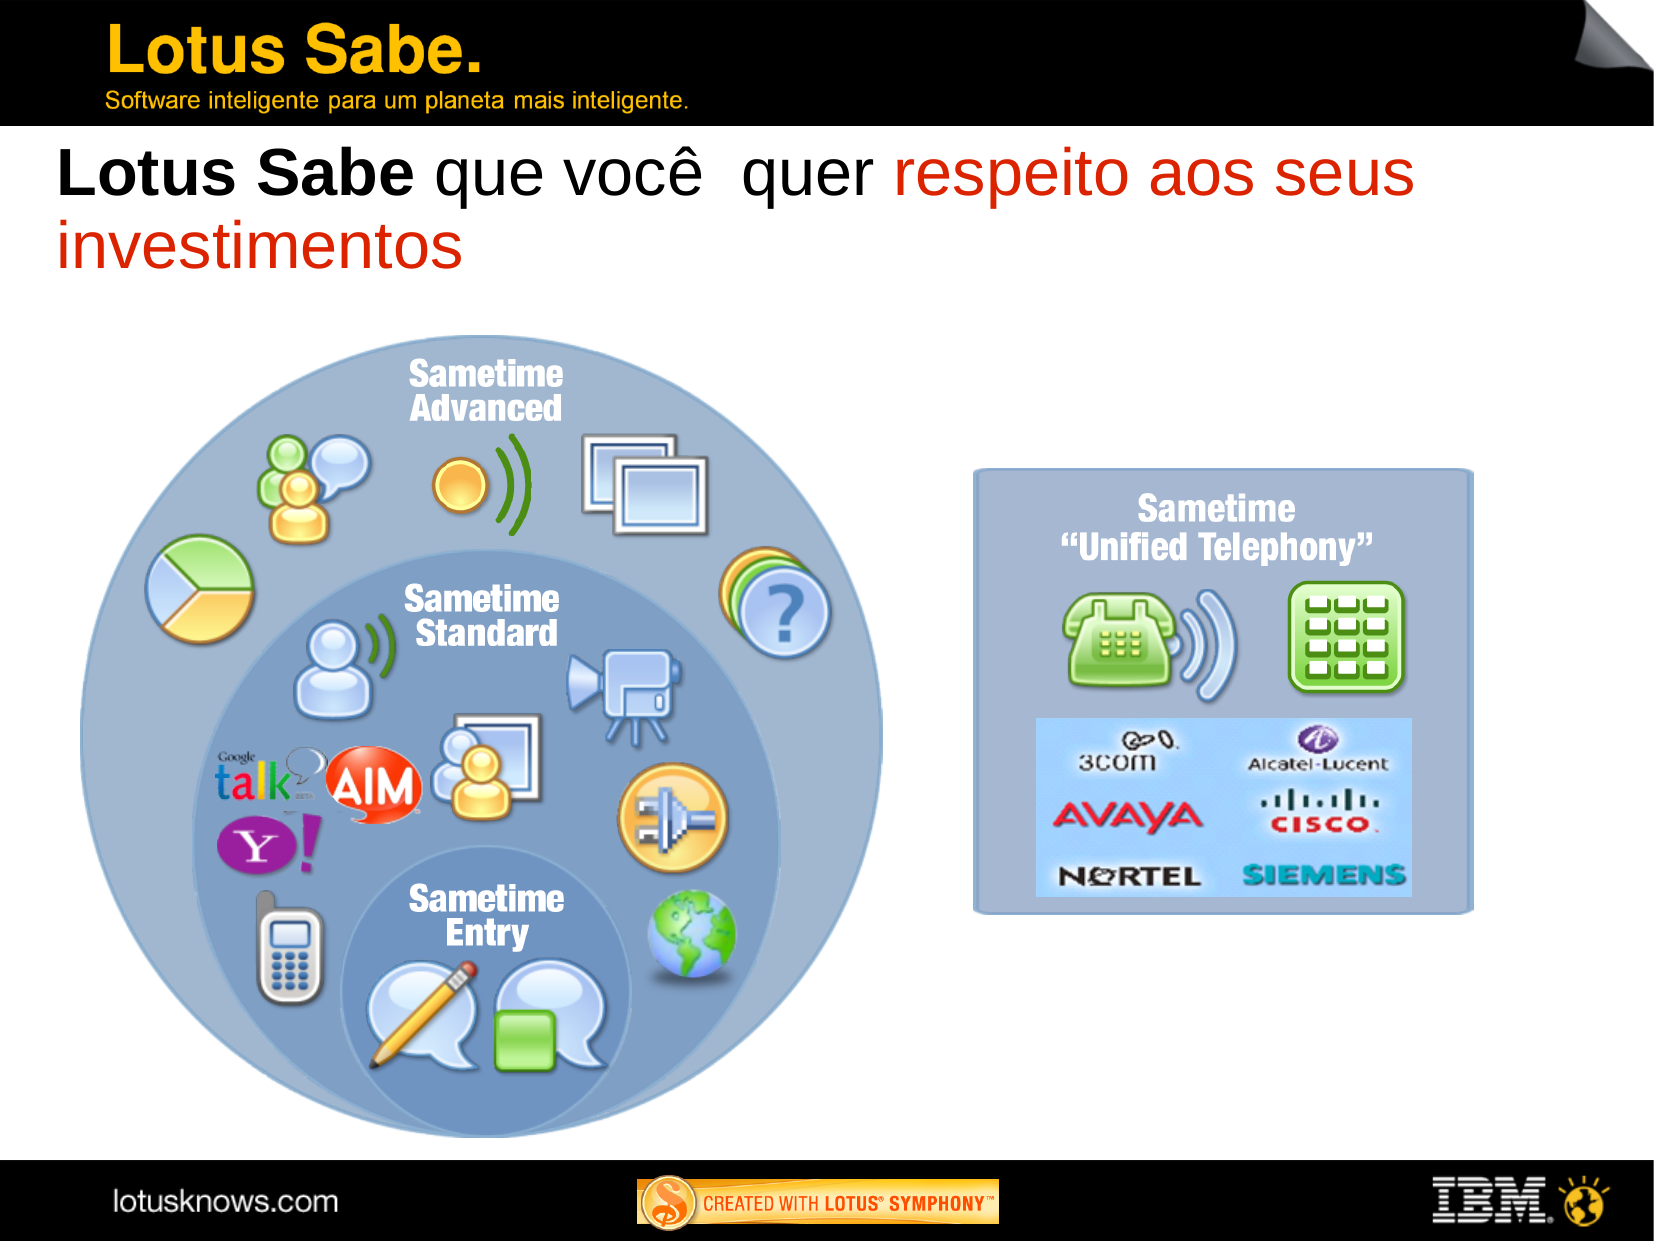

# Lotus Sabe que você quer respeito aos seus investimentos